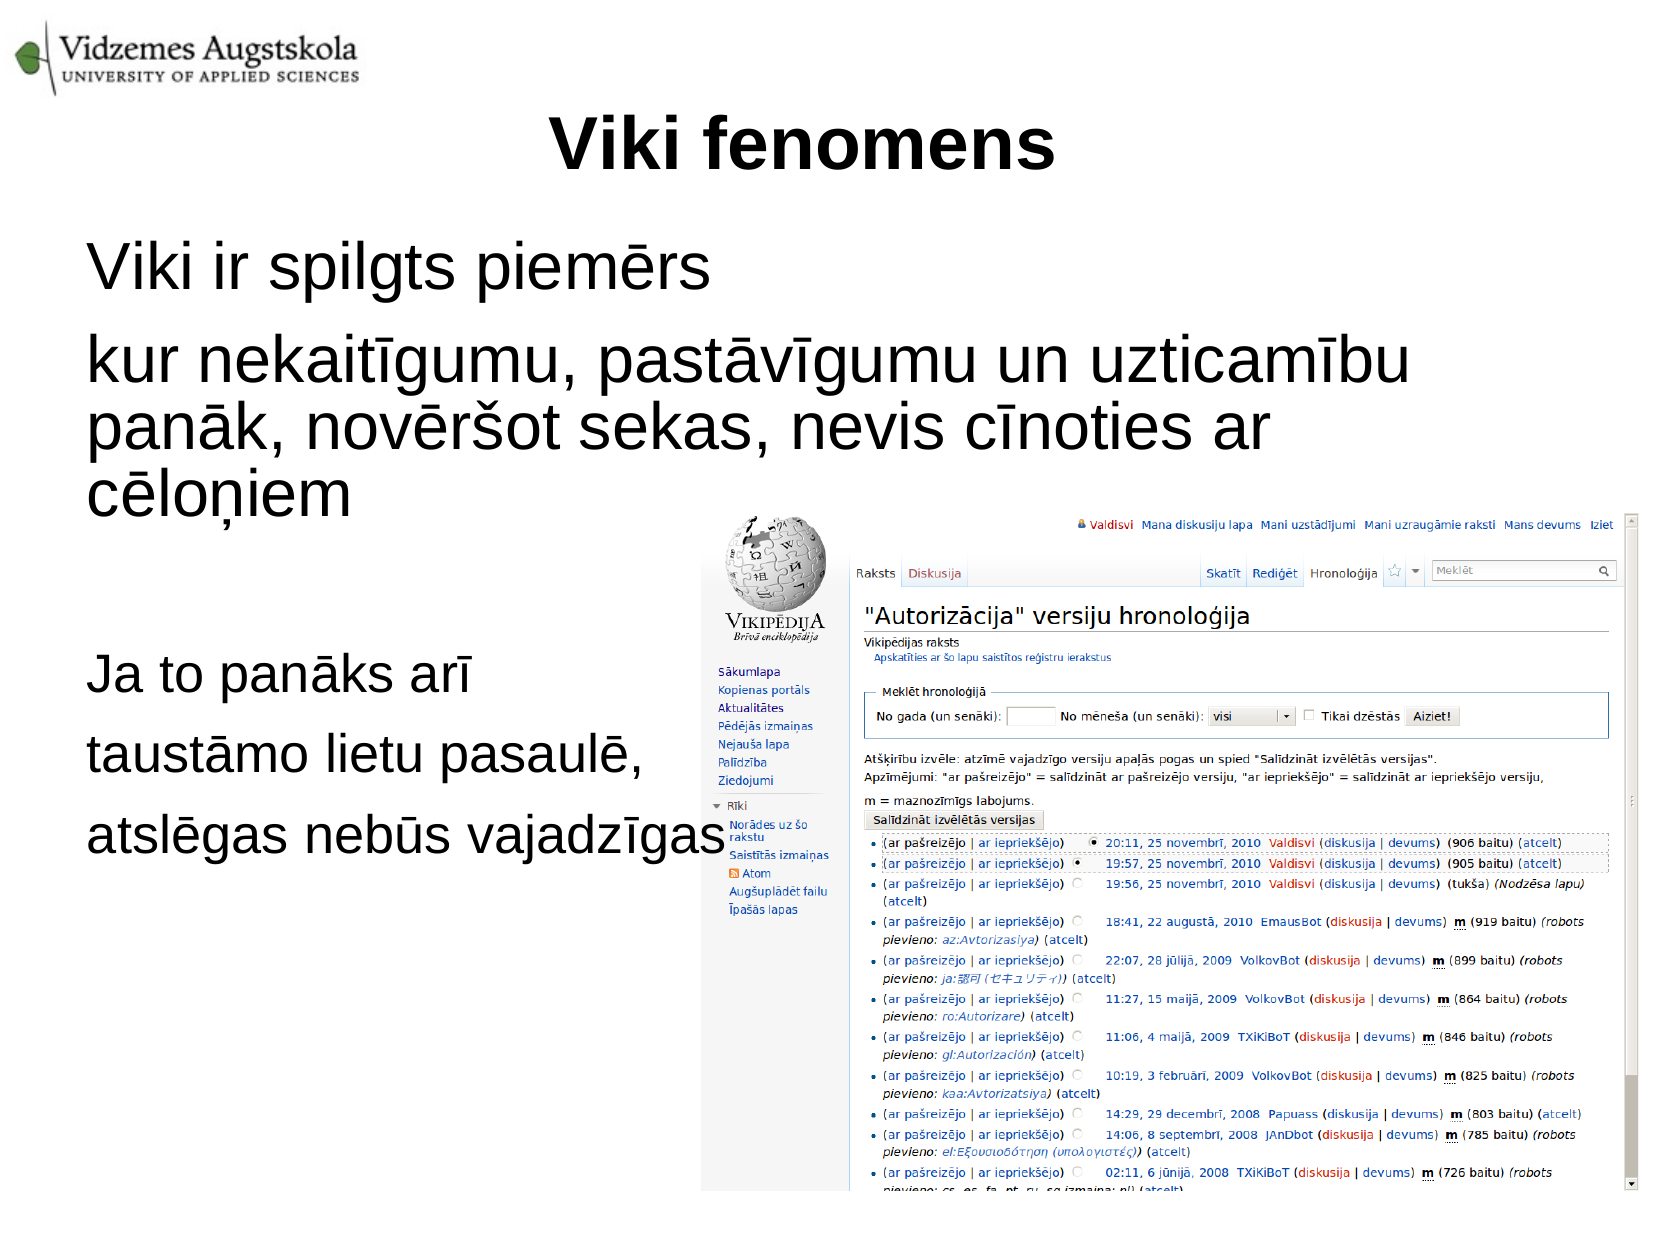

# Viki fenomens
Viki ir spilgts piemērs
kur nekaitīgumu, pastāvīgumu un uzticamību panāk, novēršot sekas, nevis cīnoties ar cēloņiem
Ja to panāks arī
taustāmo lietu pasaulē,
atslēgas nebūs vajadzīgas